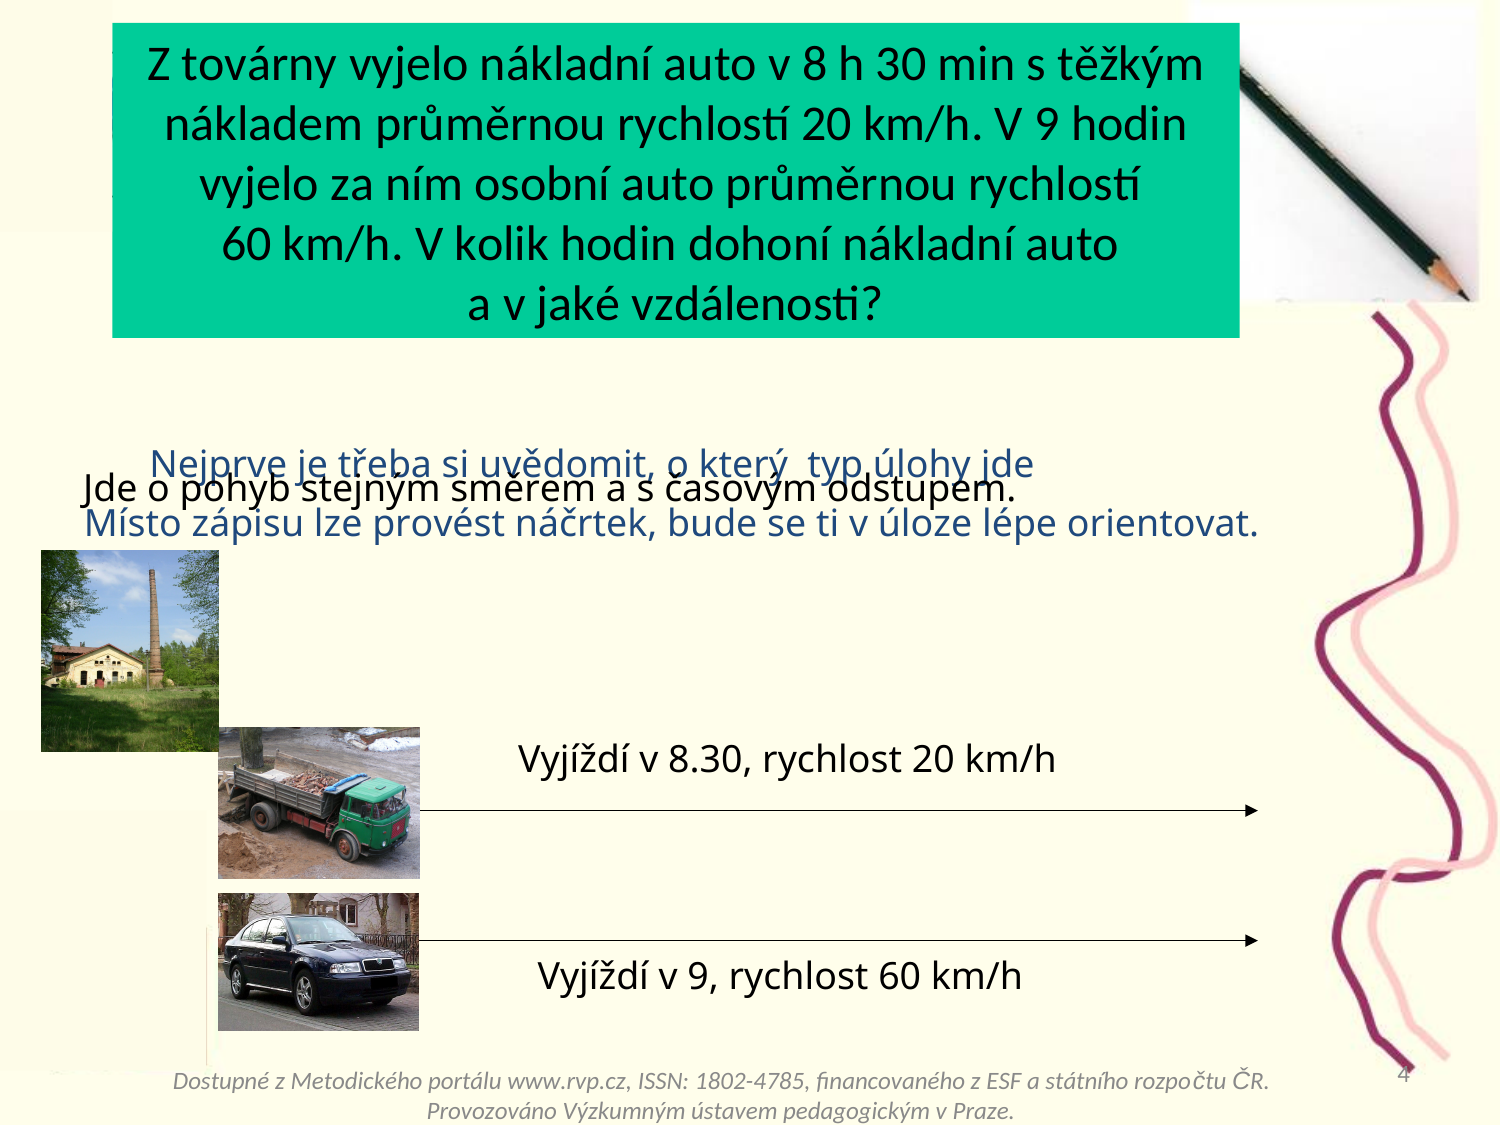

# Z továrny vyjelo nákladní auto v 8 h 30 min s těžkým nákladem průměrnou rychlostí 20 km/h. V 9 hodin vyjelo za ním osobní auto průměrnou rychlostí 60 km/h. V kolik hodin dohoní nákladní auto a v jaké vzdálenosti?
Nejprve je třeba si uvědomit, o který typ úlohy jde
Jde o pohyb stejným směrem a s časovým odstupem.
Místo zápisu lze provést náčrtek, bude se ti v úloze lépe orientovat.
Vyjíždí v 8.30, rychlost 20 km/h
Vyjíždí v 9, rychlost 60 km/h
4
Dostupné z Metodického portálu www.rvp.cz, ISSN: 1802-4785, financovaného z ESF a státního rozpočtu ČR. Provozováno Výzkumným ústavem pedagogickým v Praze.